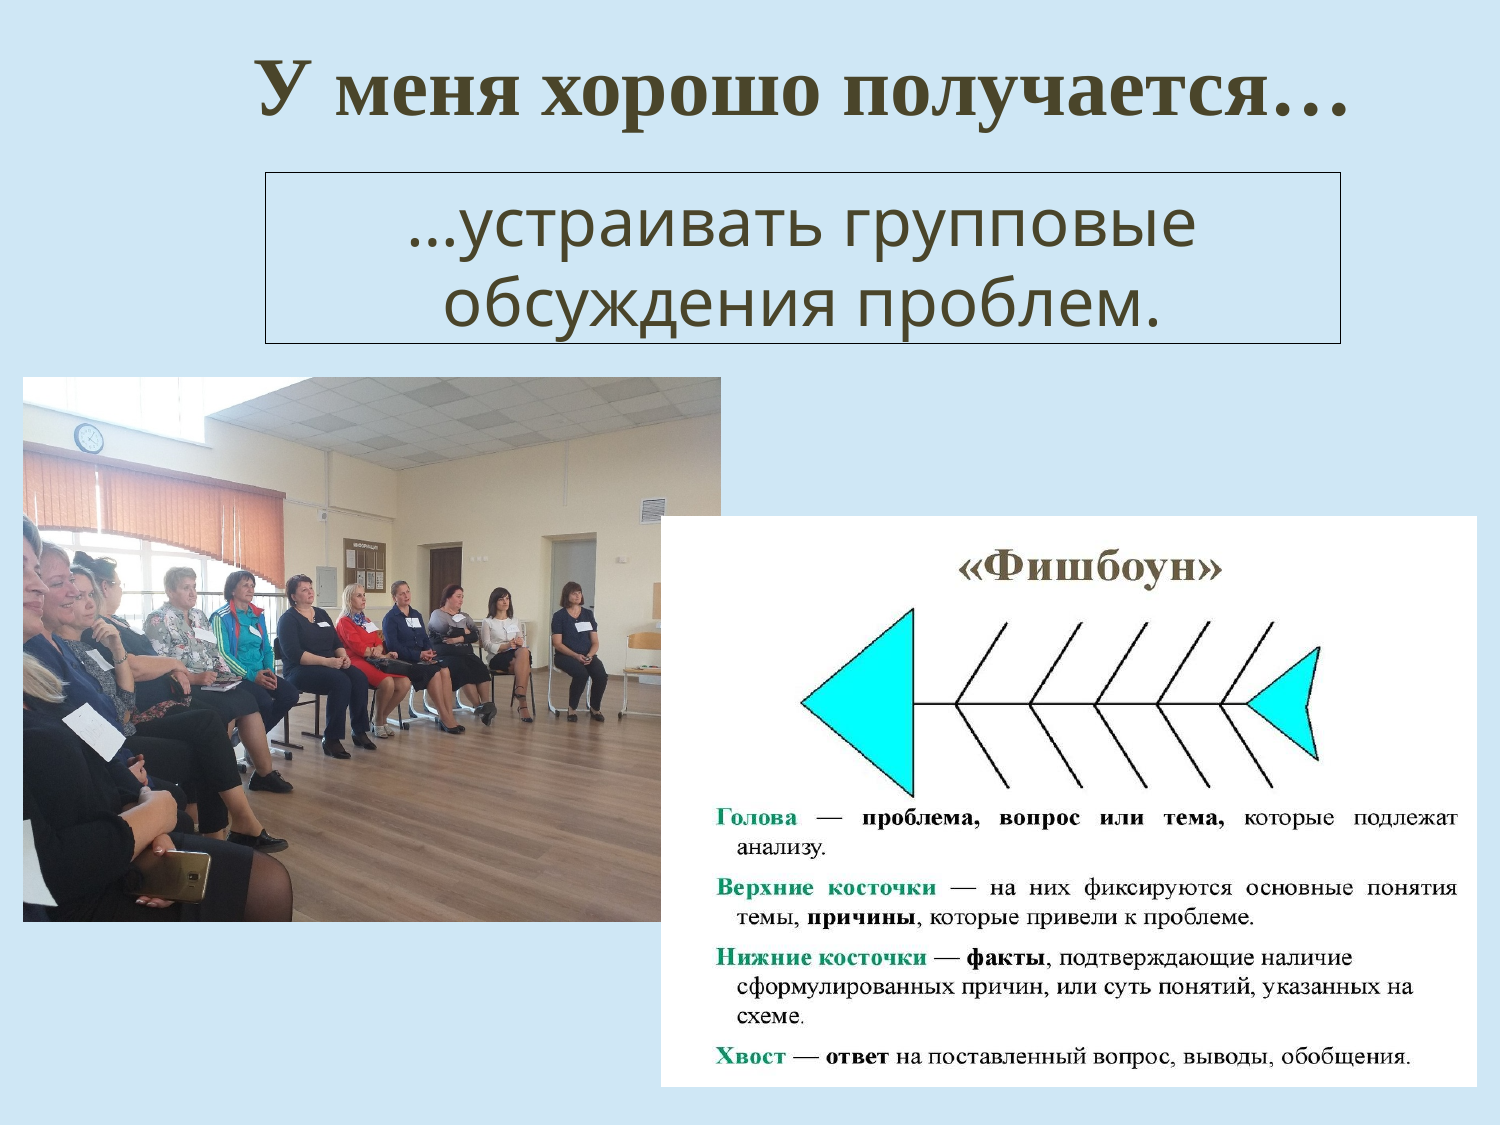

# У меня хорошо получается…
…устраивать групповые обсуждения проблем.